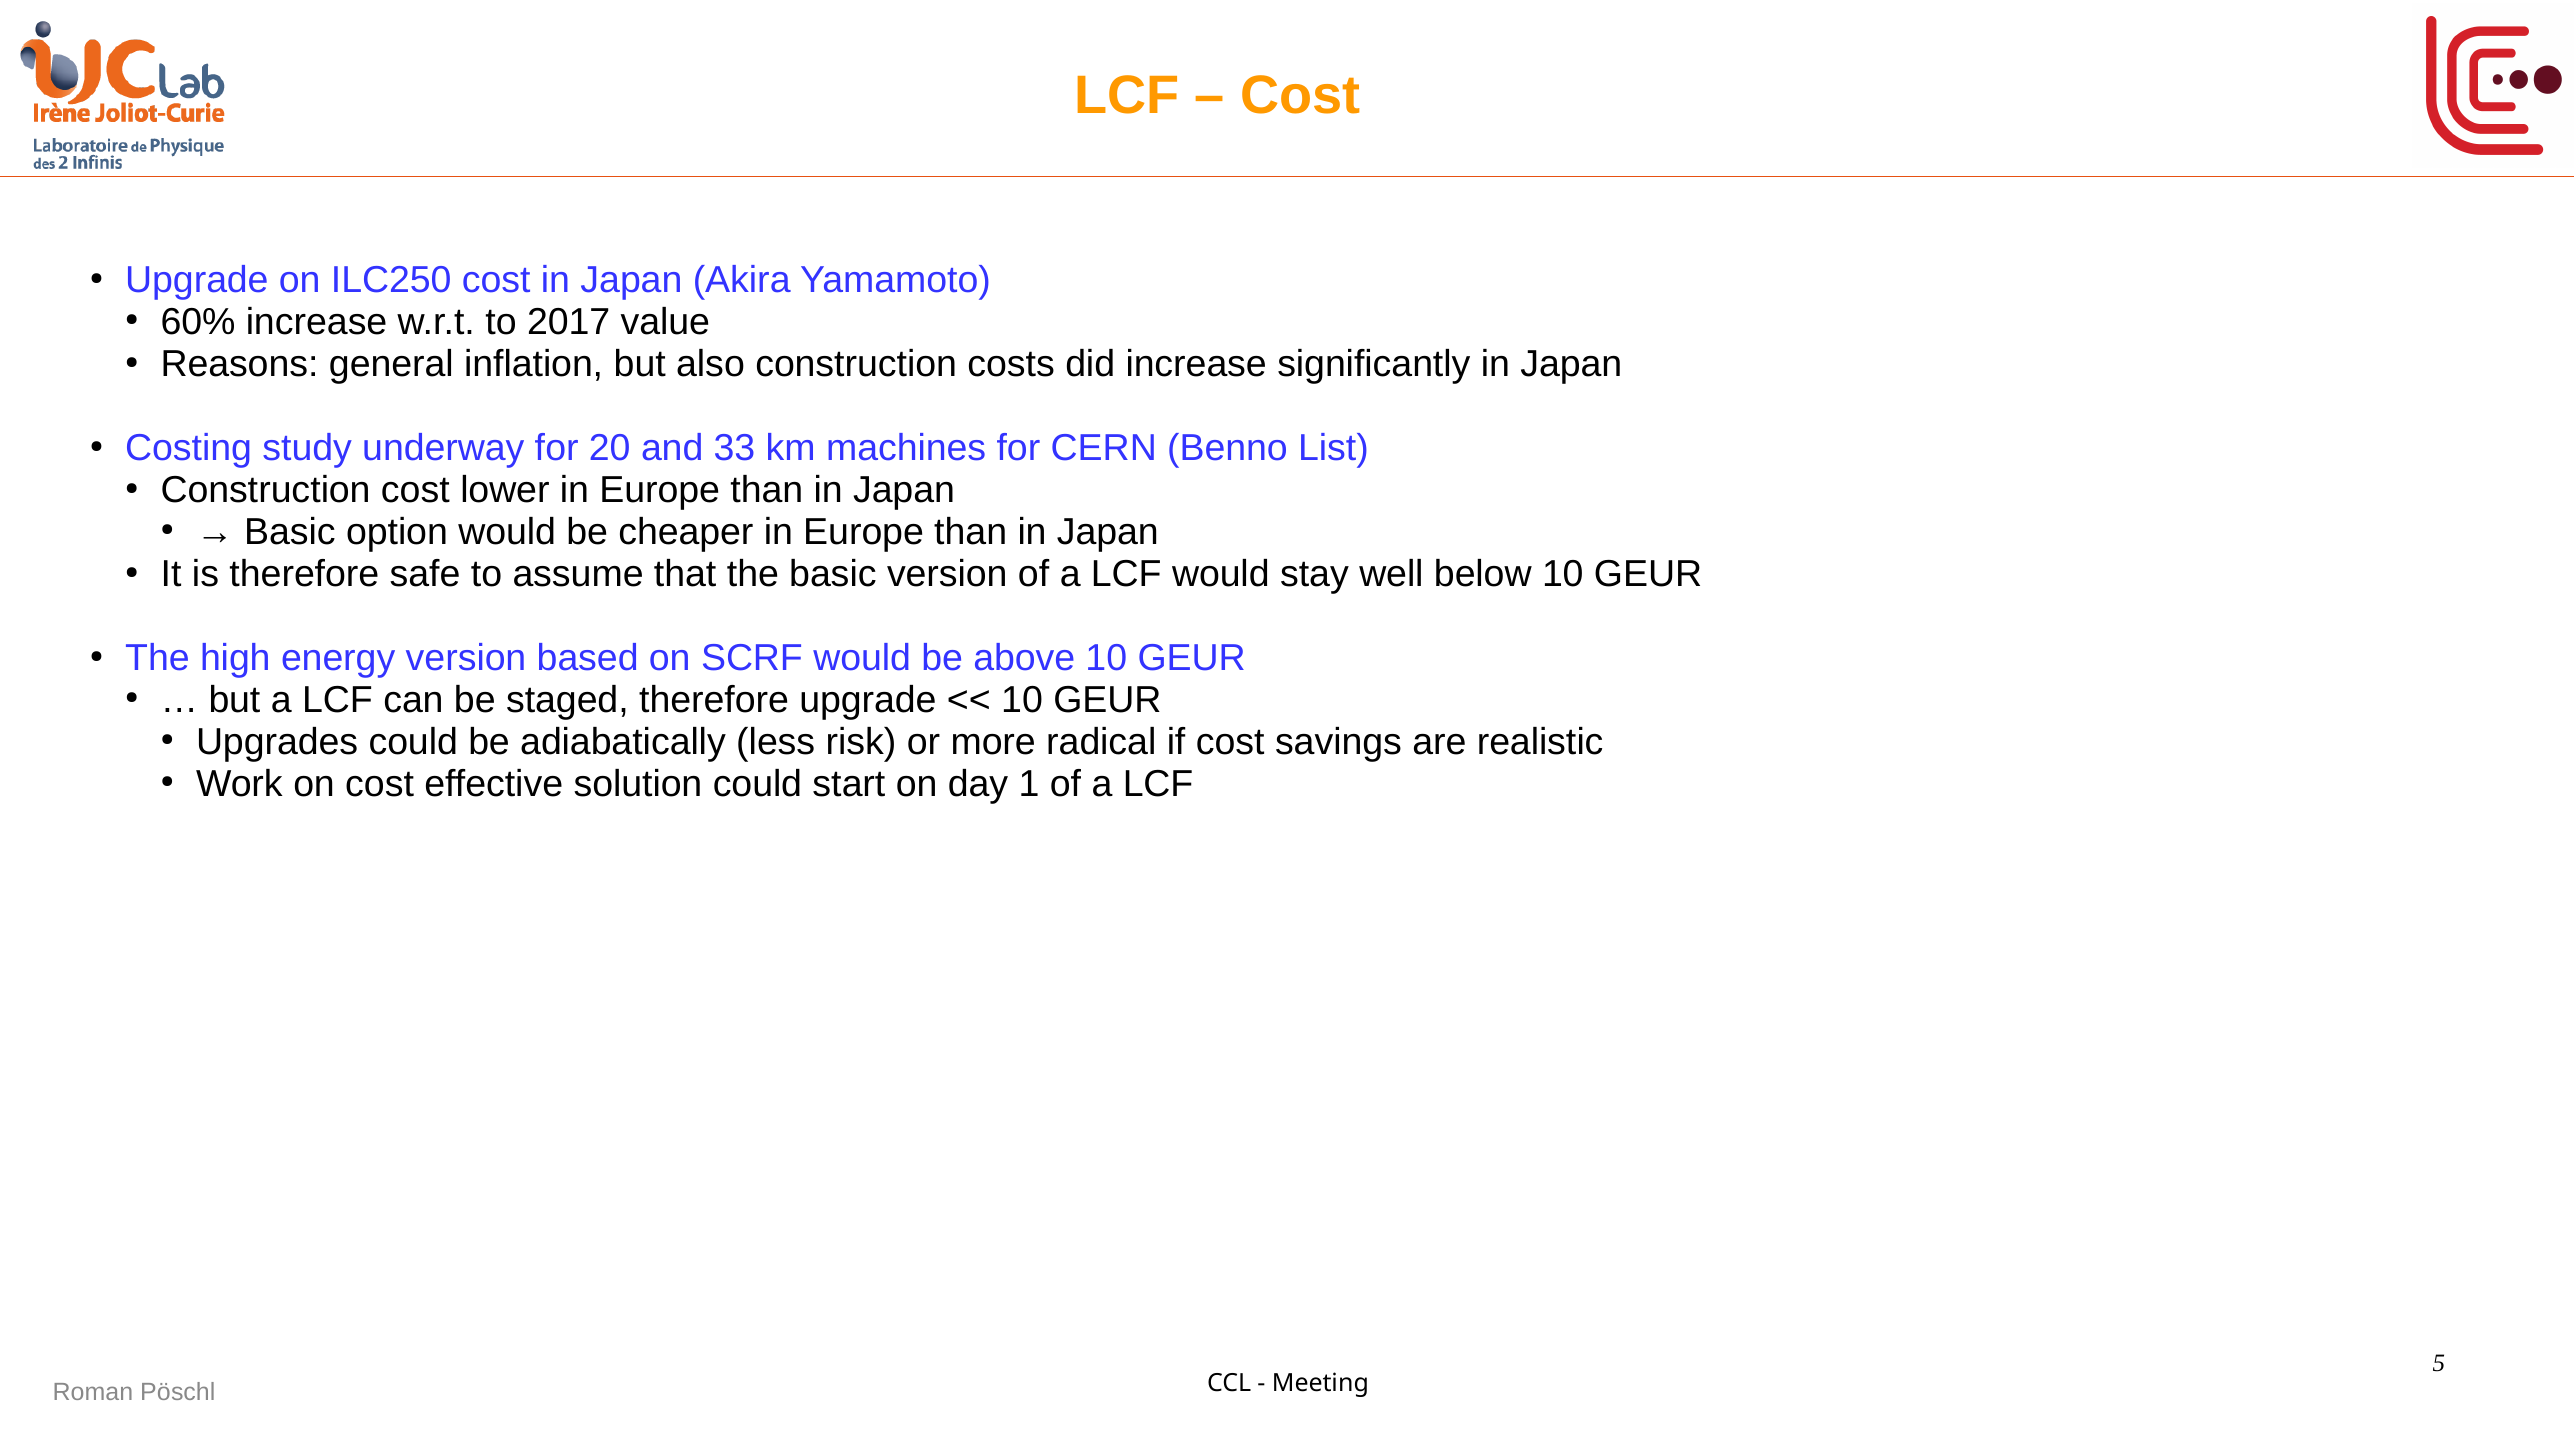

# LCF – Cost
Upgrade on ILC250 cost in Japan (Akira Yamamoto)
60% increase w.r.t. to 2017 value
Reasons: general inflation, but also construction costs did increase significantly in Japan
Costing study underway for 20 and 33 km machines for CERN (Benno List)
Construction cost lower in Europe than in Japan
→ Basic option would be cheaper in Europe than in Japan
It is therefore safe to assume that the basic version of a LCF would stay well below 10 GEUR
The high energy version based on SCRF would be above 10 GEUR
… but a LCF can be staged, therefore upgrade << 10 GEUR
Upgrades could be adiabatically (less risk) or more radical if cost savings are realistic
Work on cost effective solution could start on day 1 of a LCF
5